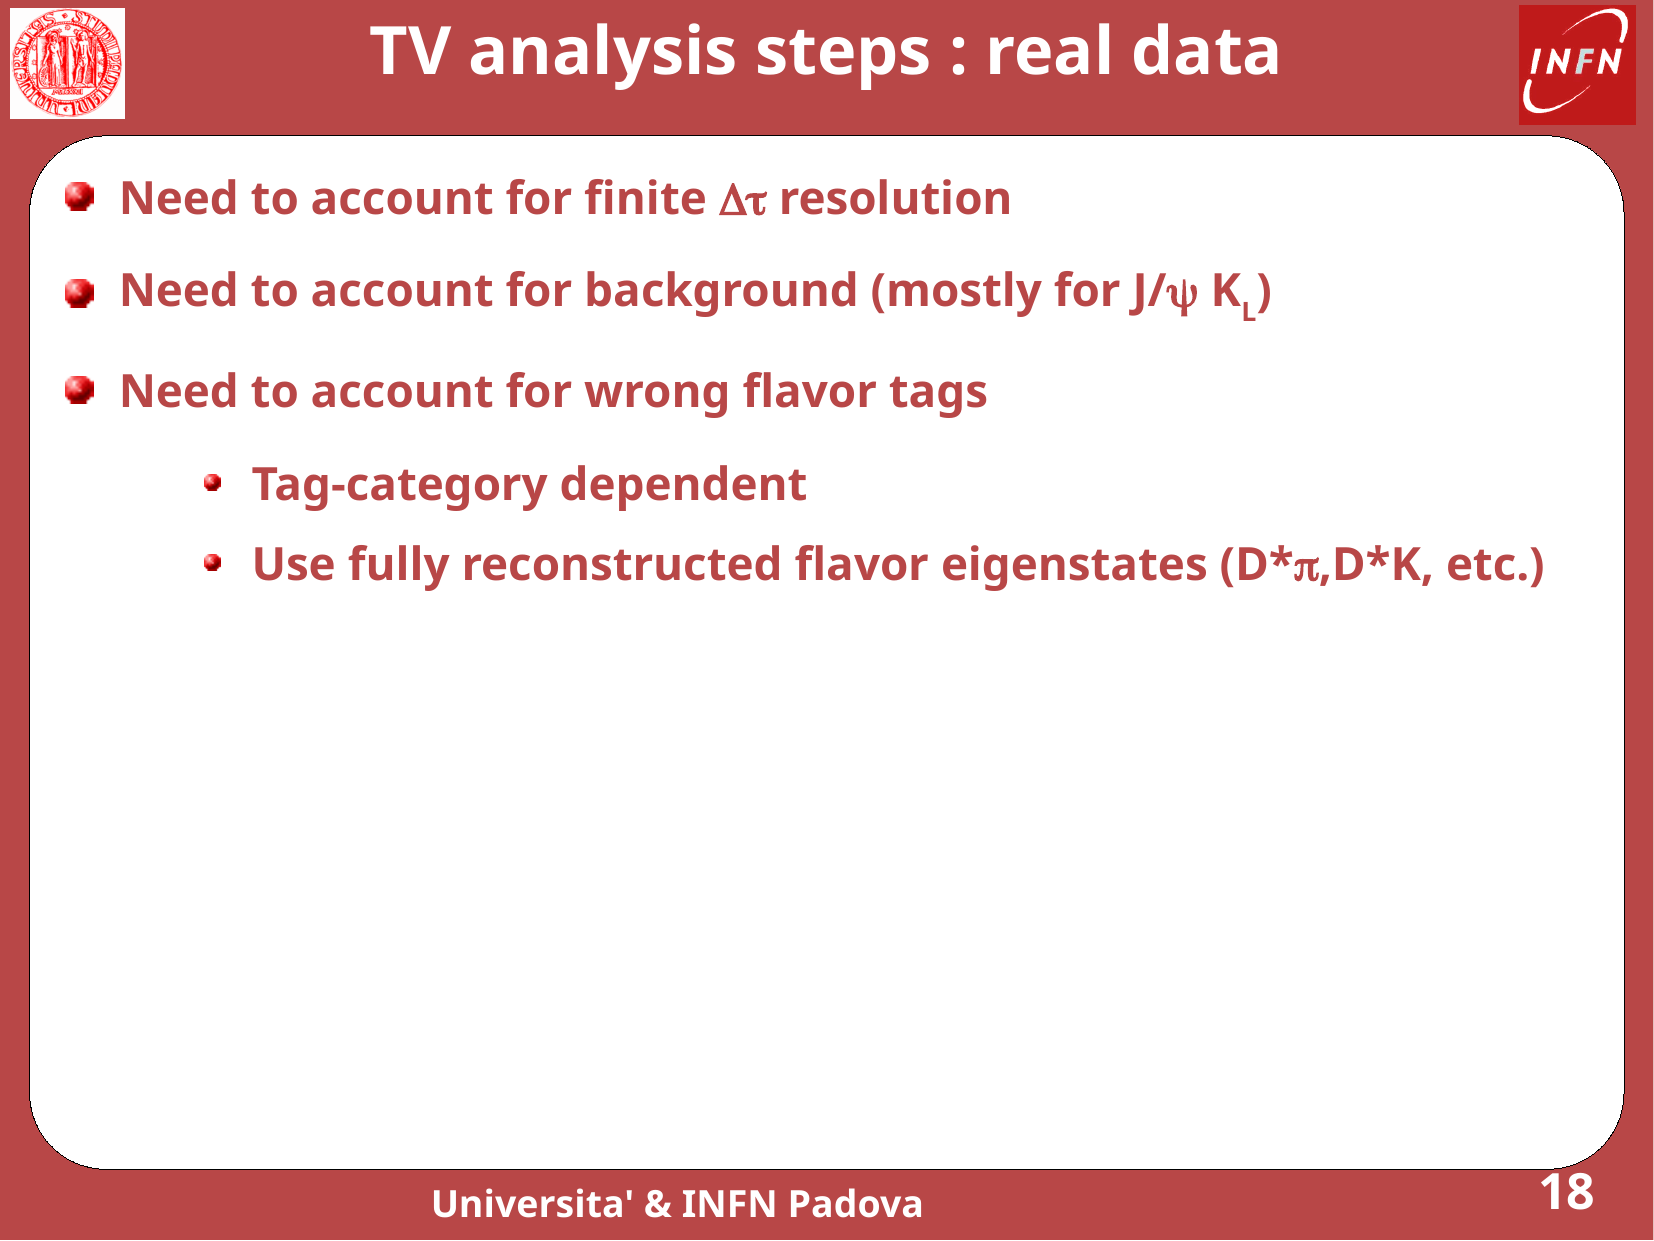

# TV analysis steps : real data
Need to account for finite Dt resolution
Need to account for background (mostly for J/y KL)
Need to account for wrong flavor tags
Tag-category dependent
Use fully reconstructed flavor eigenstates (D*p,D*K, etc.)